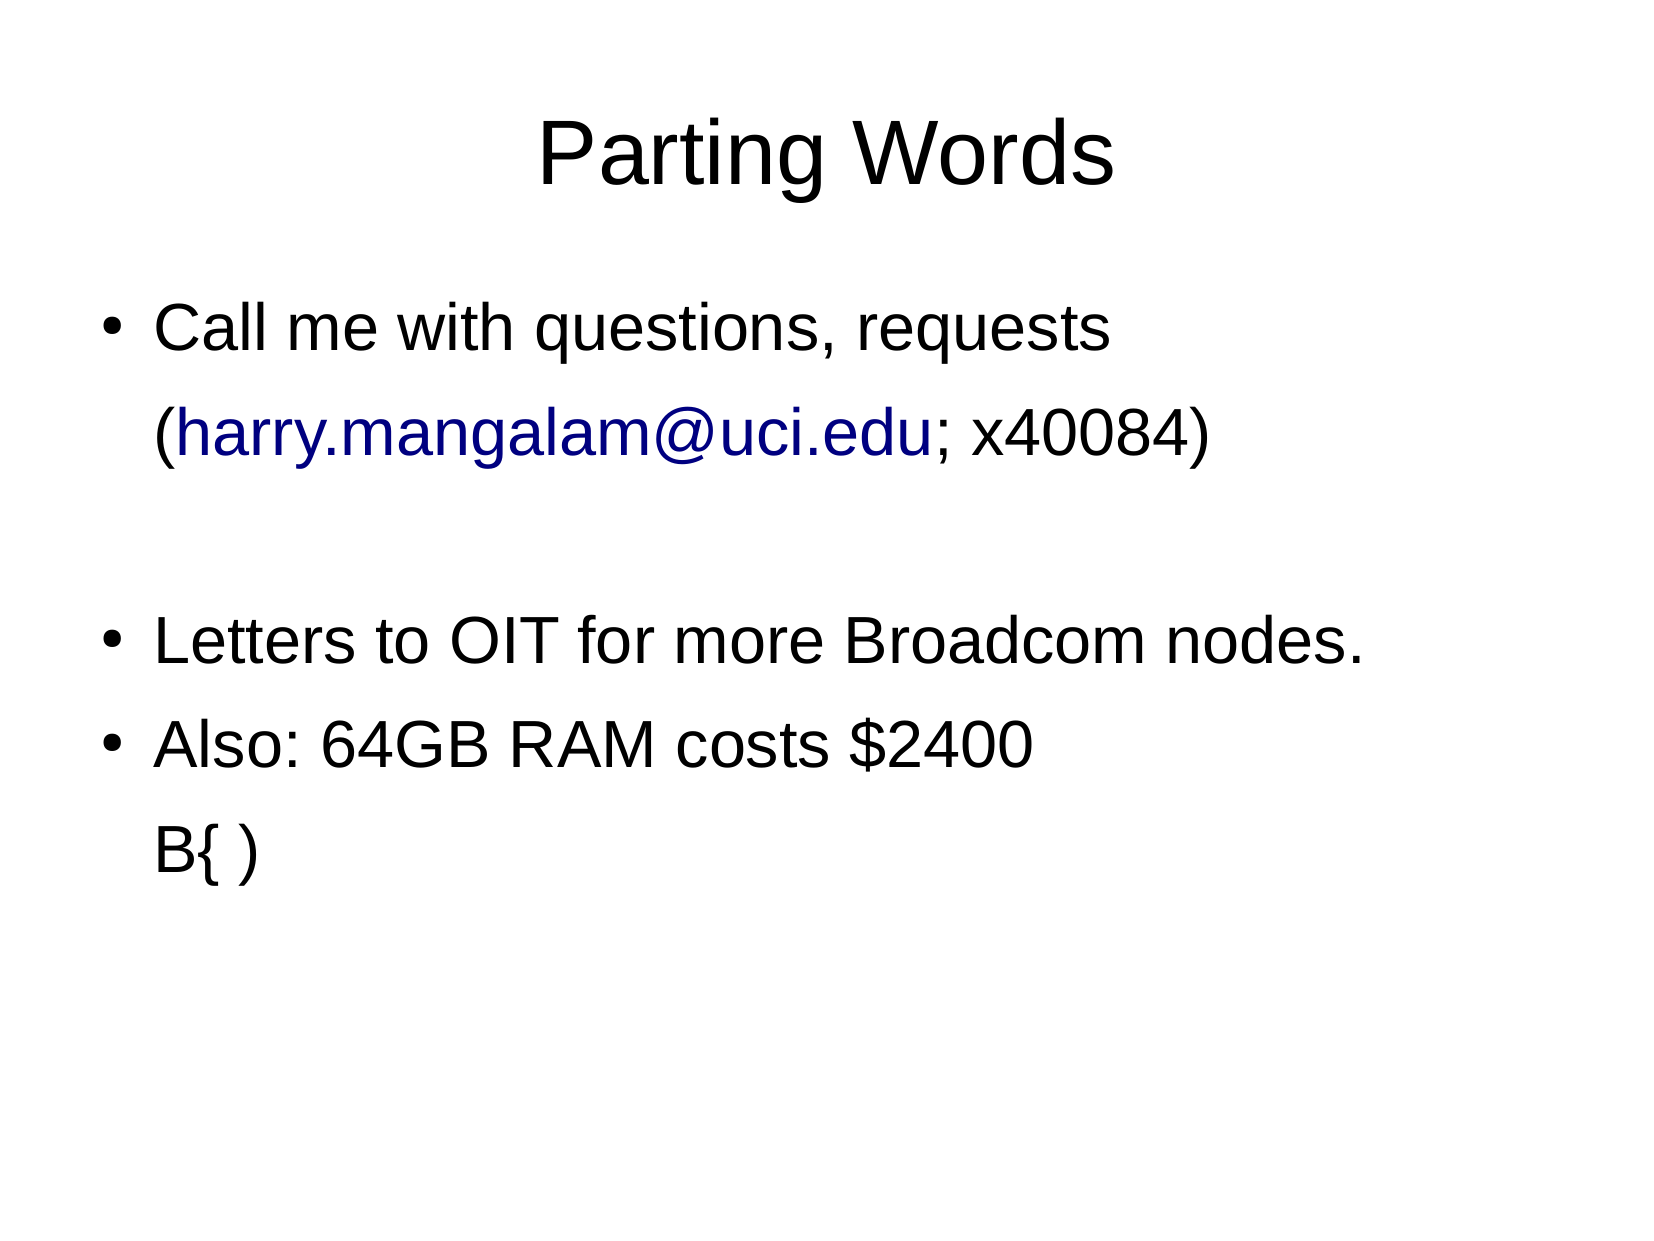

# Parting Words
Call me with questions, requests
(harry.mangalam@uci.edu; x40084)
Letters to OIT for more Broadcom nodes.
Also: 64GB RAM costs $2400
B{ )